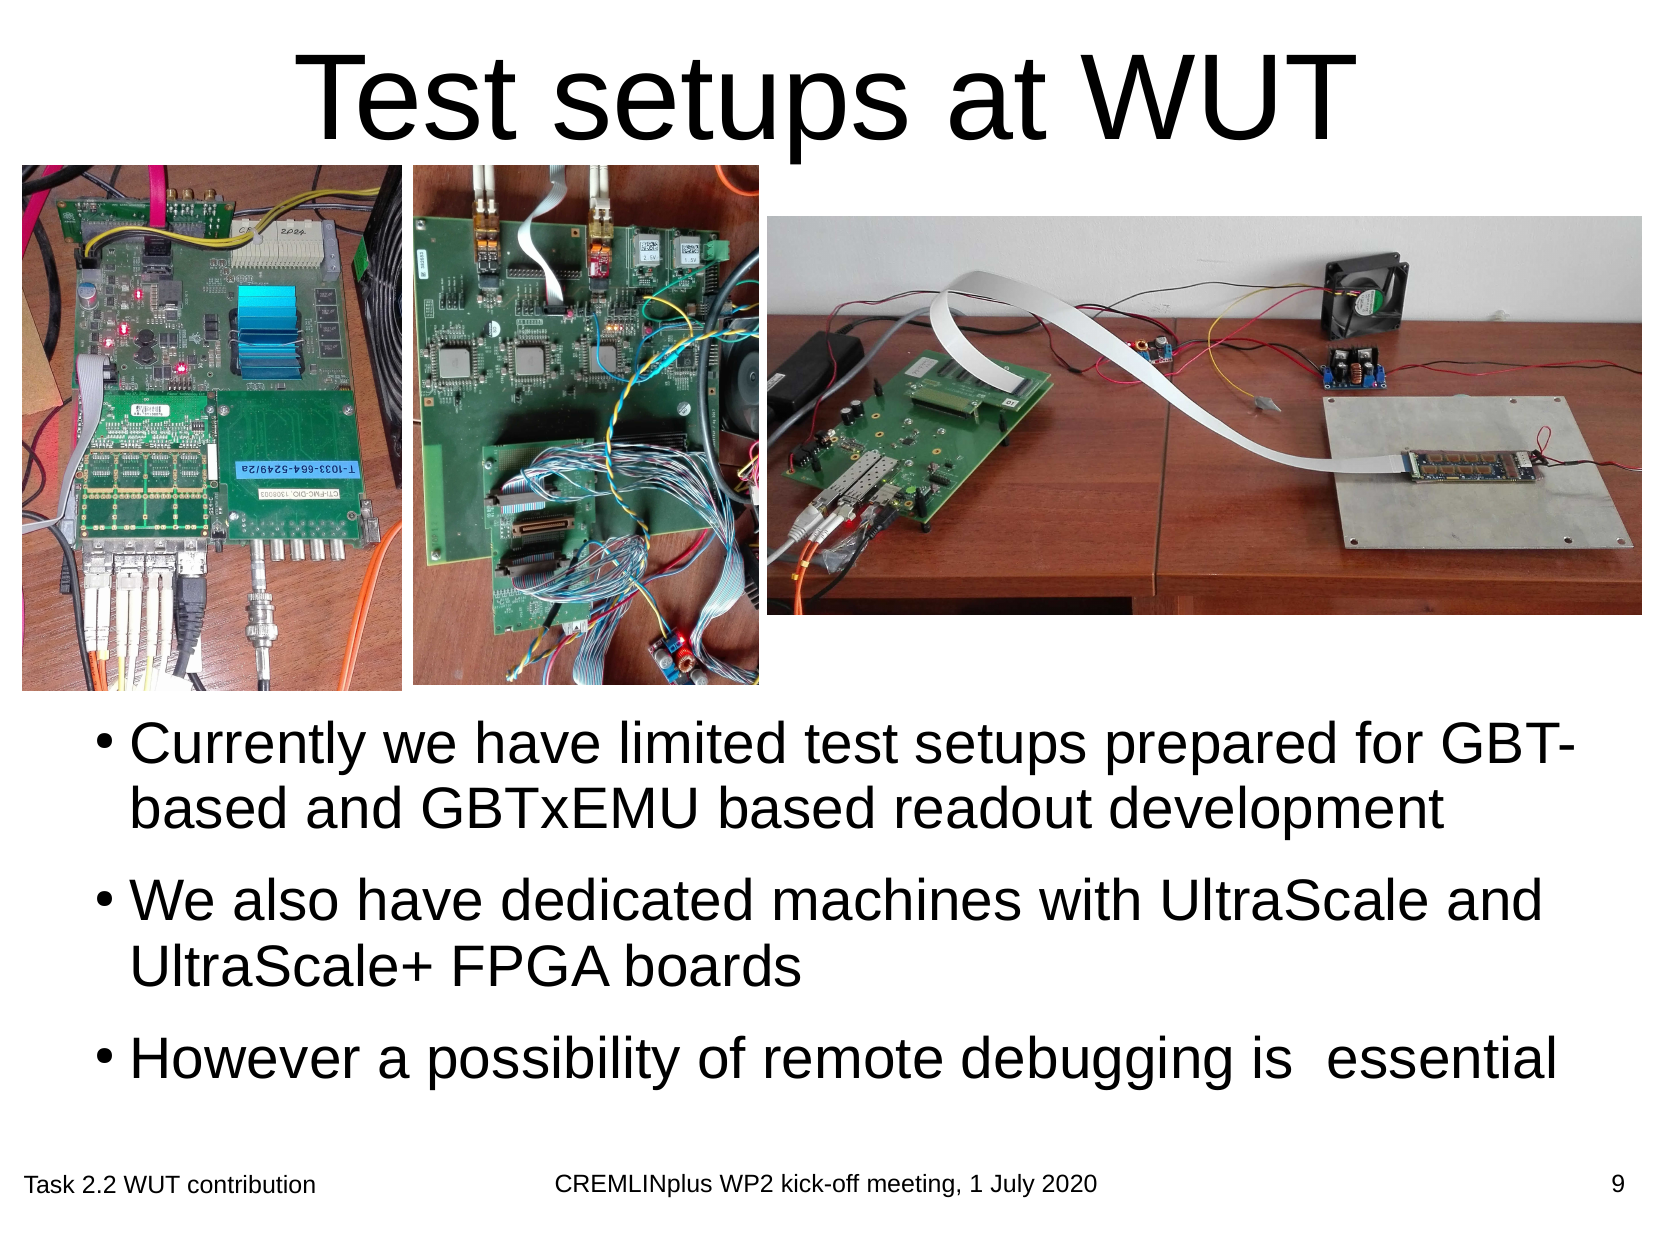

# Test setups at WUT
Currently we have limited test setups prepared for GBT-based and GBTxEMU based readout development
We also have dedicated machines with UltraScale and UltraScale+ FPGA boards
However a possibility of remote debugging is essential
CREMLINplus WP2 kick-off meeting, 1 July 2020
9
Task 2.2 WUT contribution